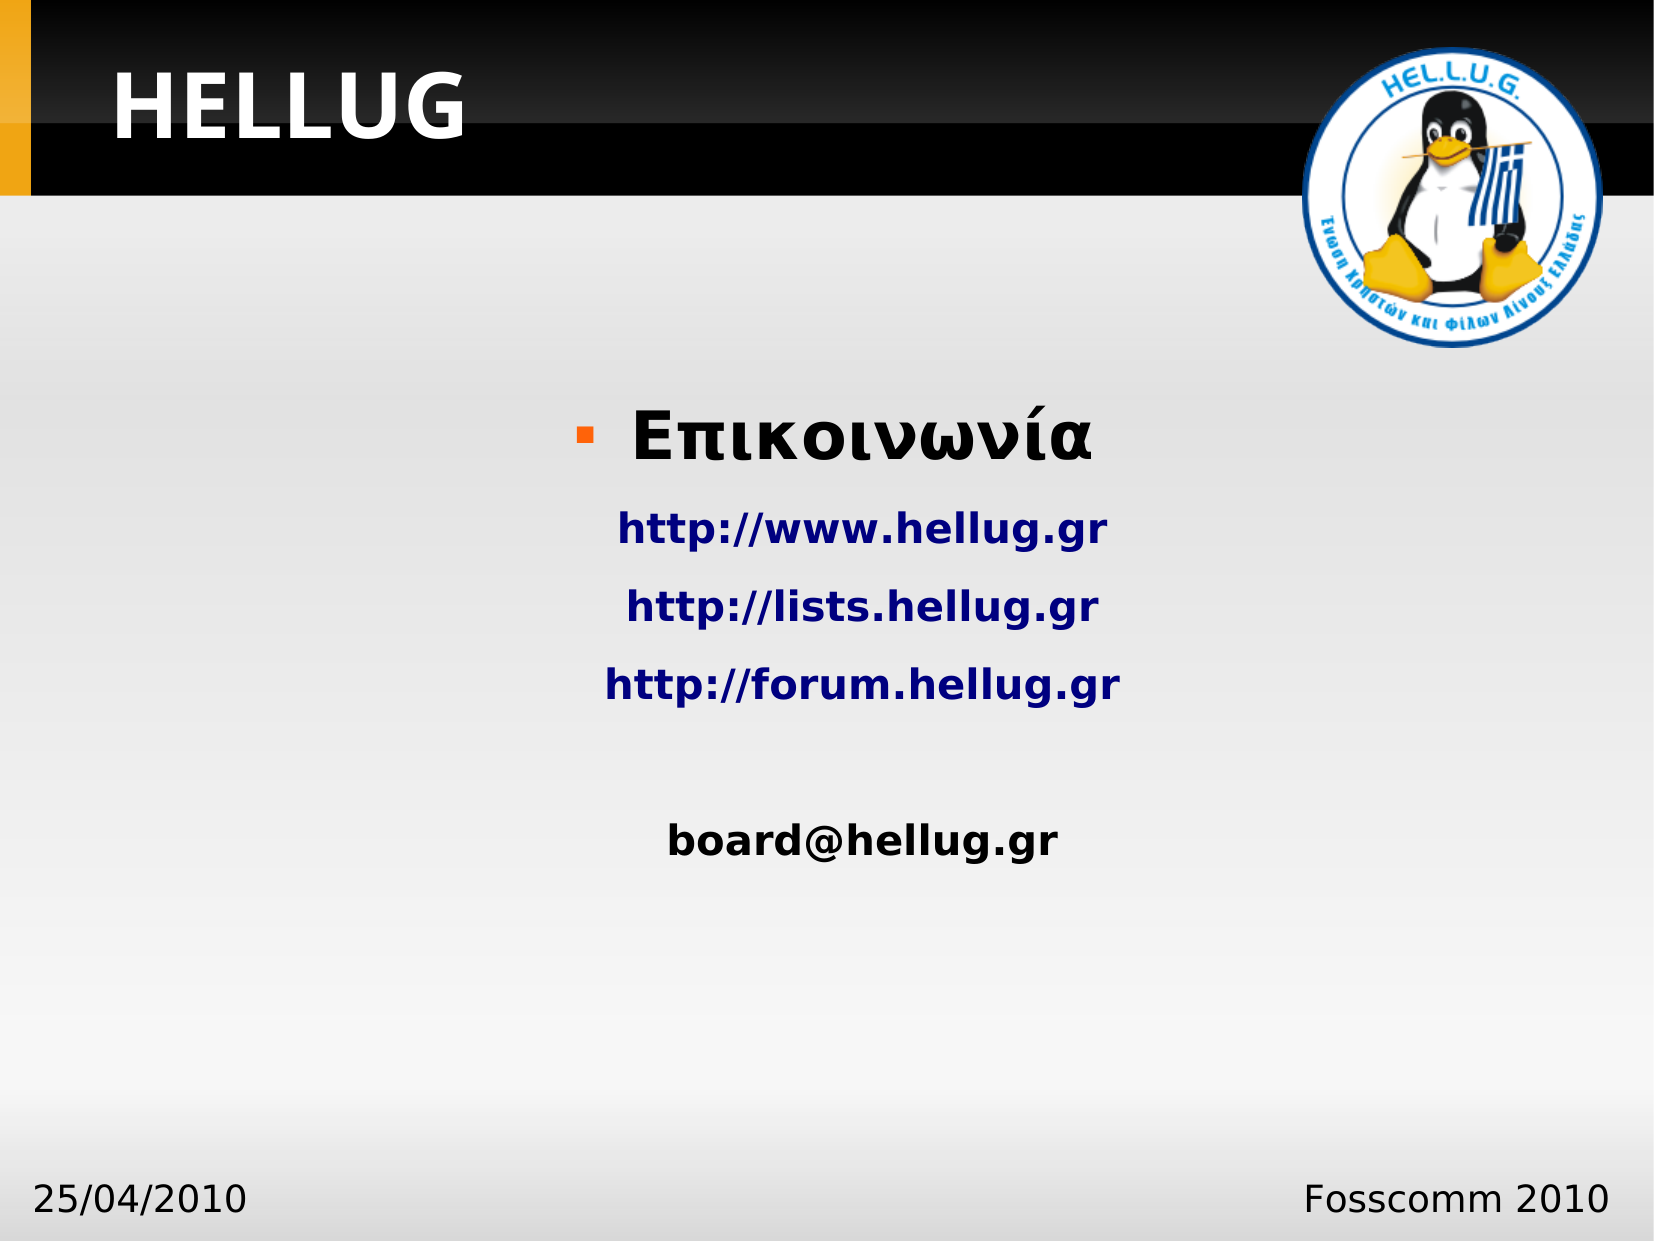

# HELLUG
Επικοινωνία
http://www.hellug.gr
http://lists.hellug.gr
http://forum.hellug.gr
board@hellug.gr
| Fosscomm 2010 |
| --- |
| 25/04/2010 |
| --- |